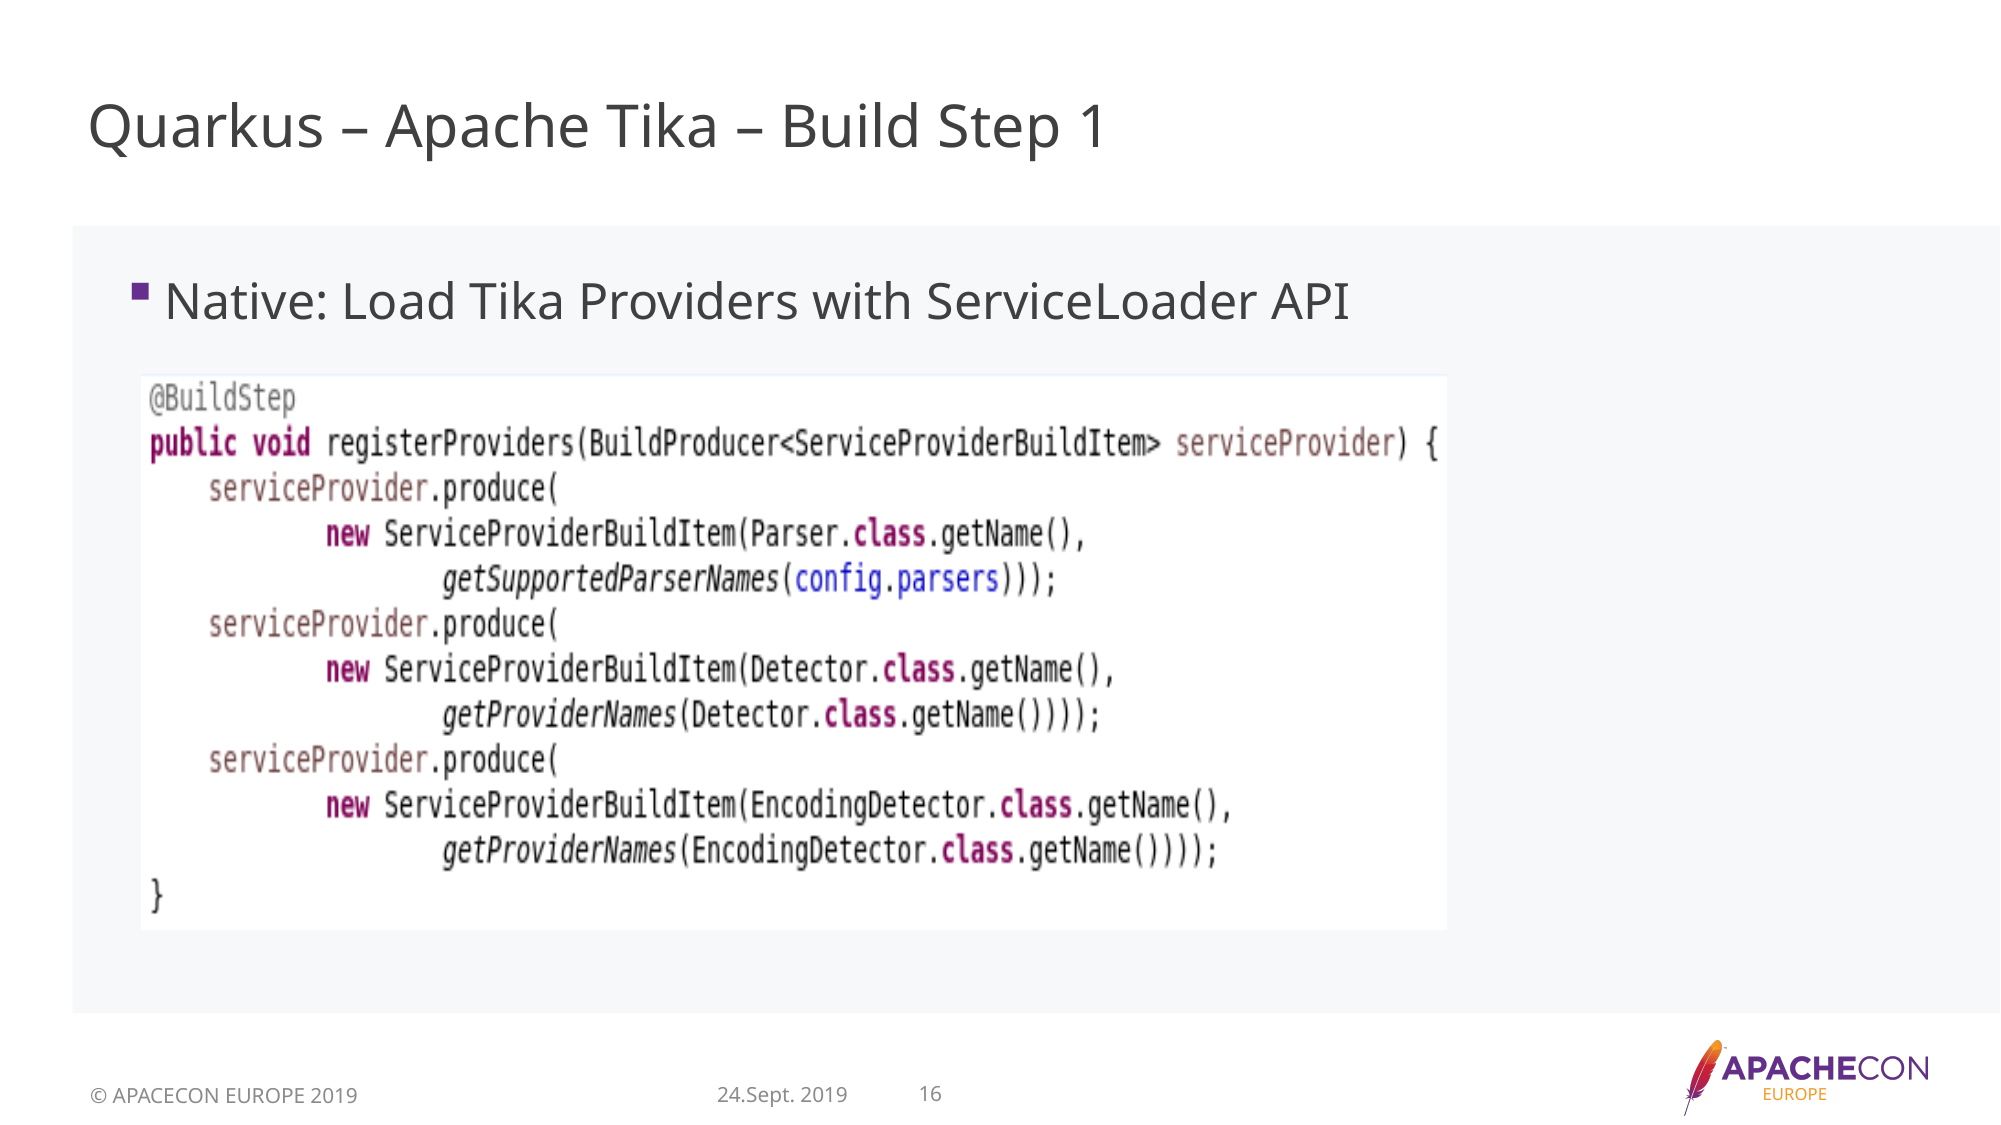

# Quarkus – Apache Tika – Build Step 1
Native: Load Tika Providers with ServiceLoader API
© APACECON EUROPE 2019
24.Sept. 2019